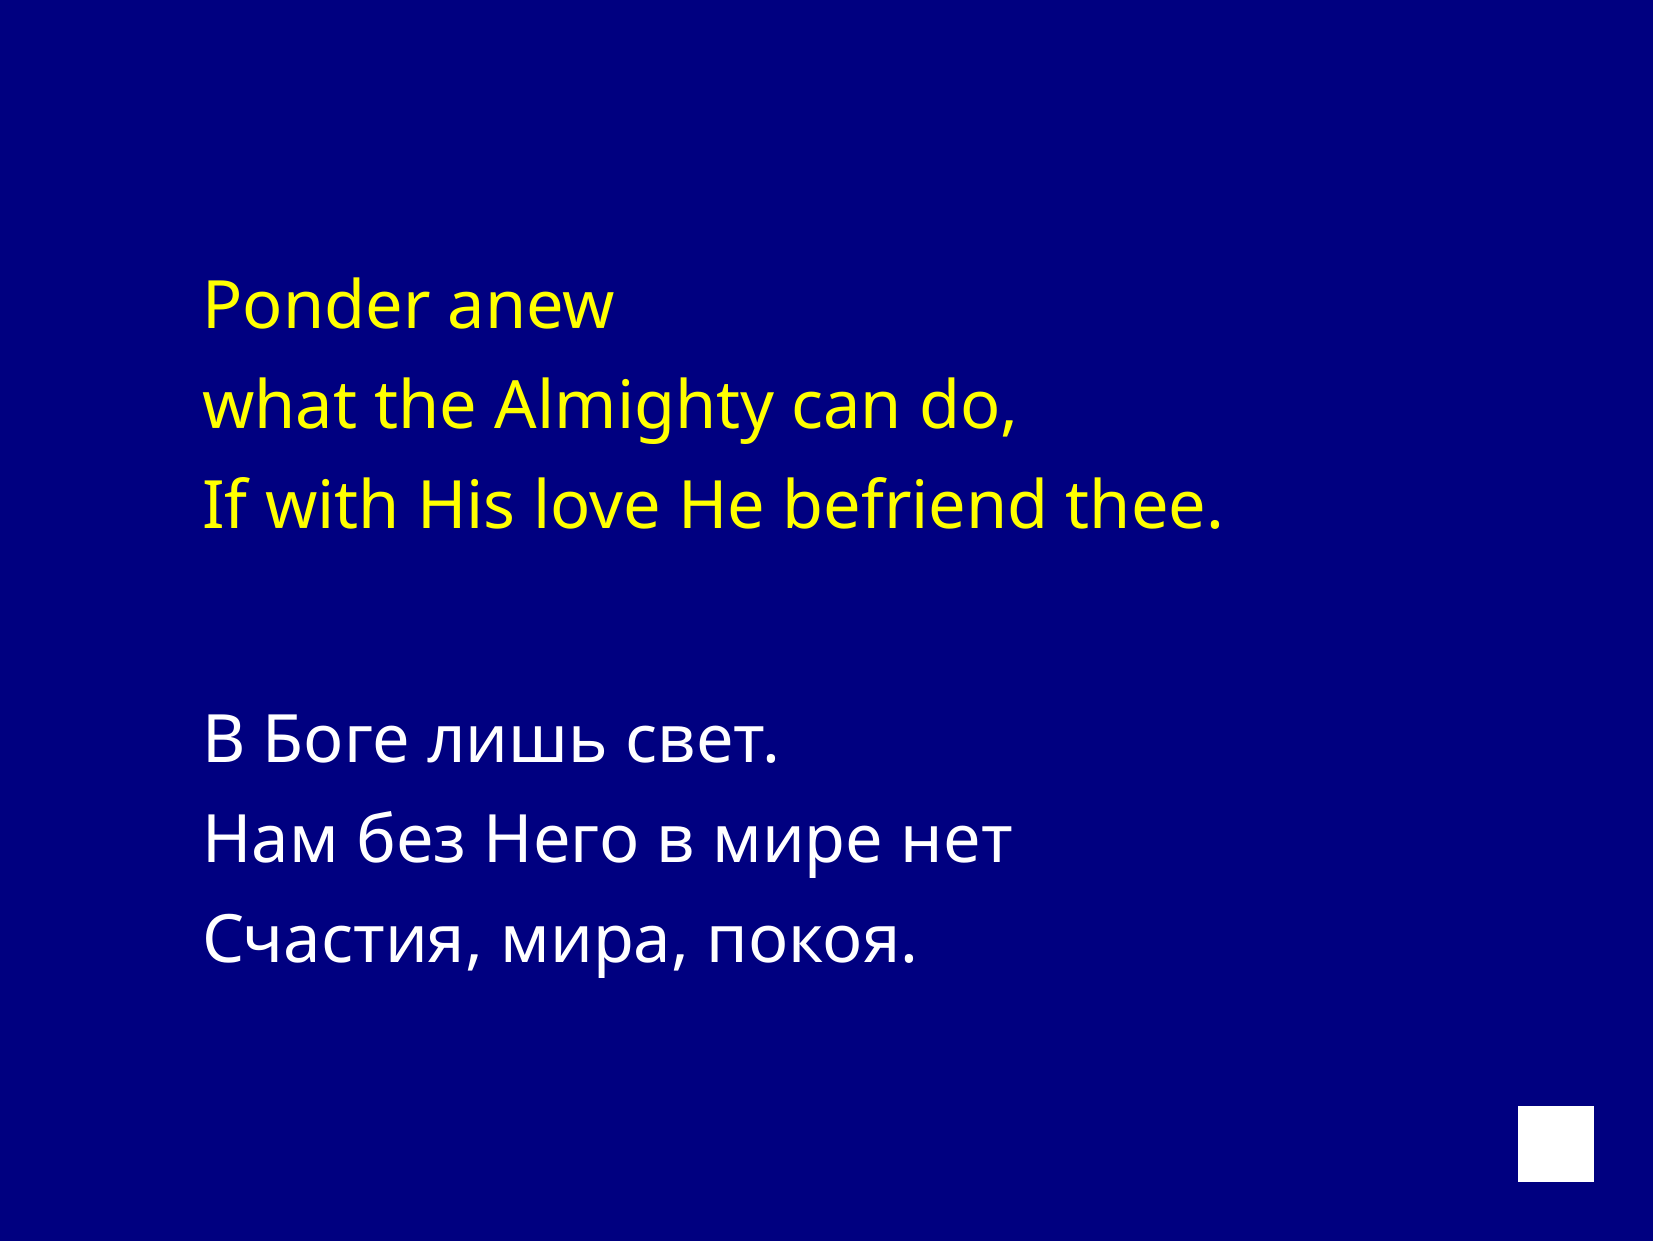

Ponder anew
	what the Almighty can do,
	If with His love He befriend thee.
	В Боге лишь свет.
	Нам без Него в мире нет
	Счастия, мира, покоя.